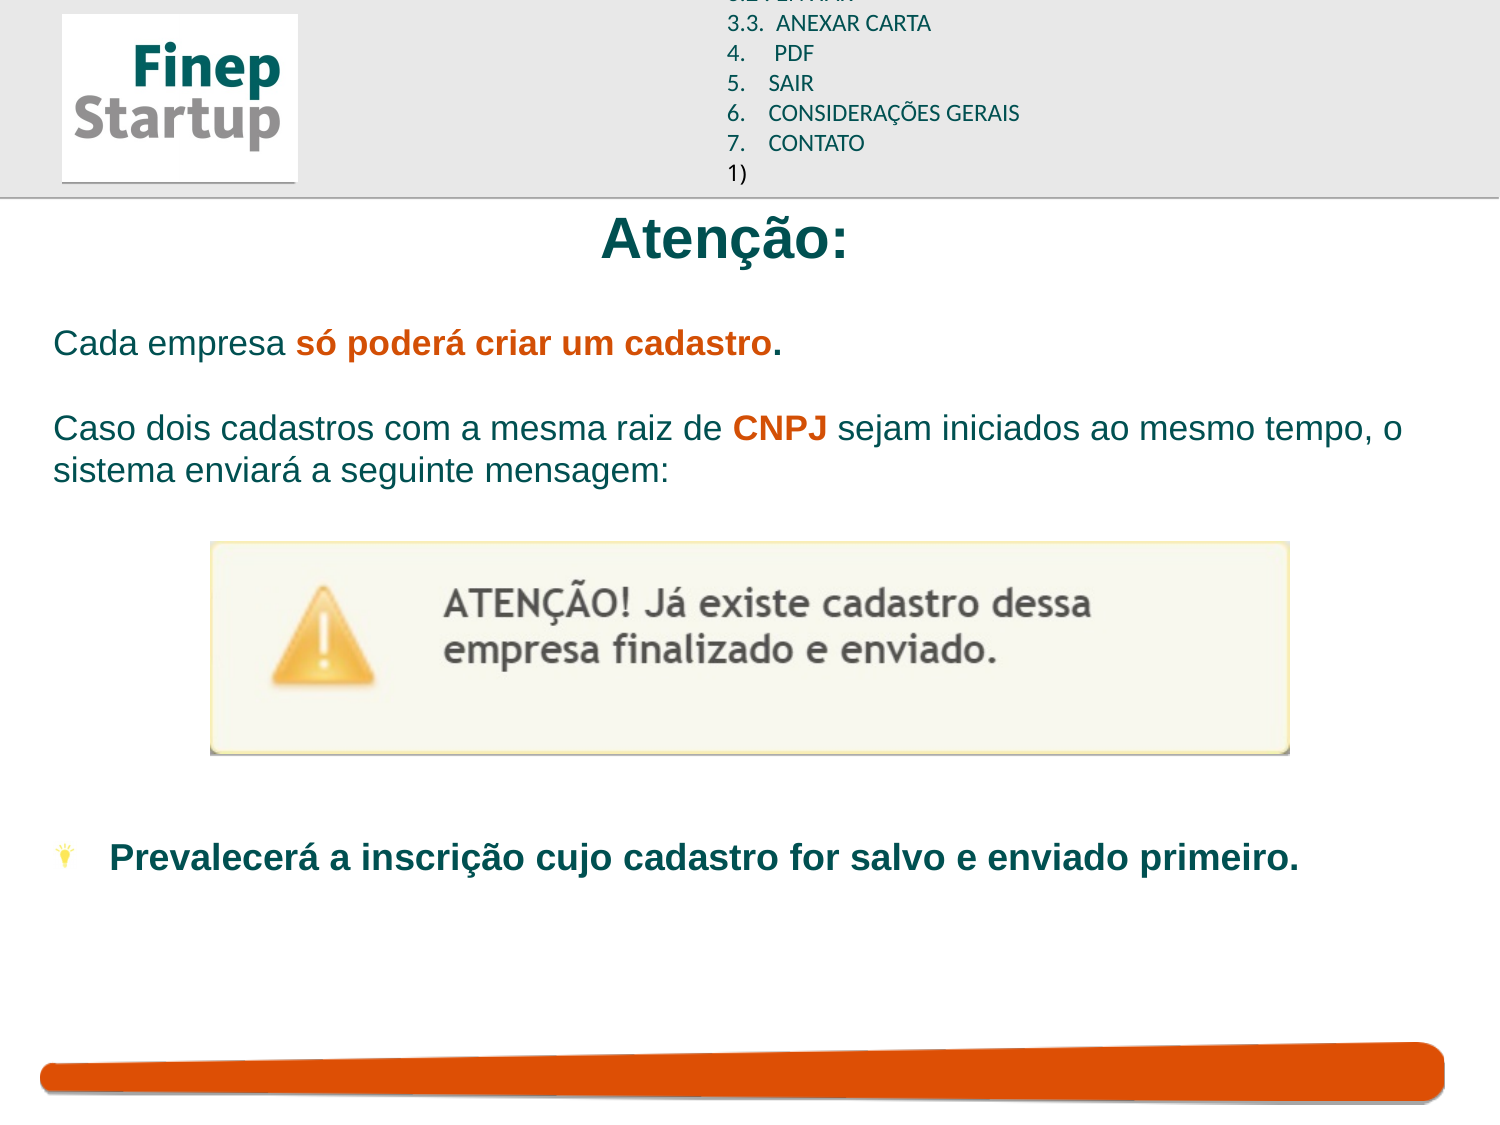

1. 1º ACESSO
2. CADASTRO
3. BOTÕES DO FORMULÁRIO
3.1. SALVAR
3.2 . ENVIAR
3.3. ANEXAR CARTA
4. PDF
5. SAIR
6. CONSIDERAÇÕES GERAIS
7. CONTATO
# 2. Cadastro - CNPJ
Atenção:
Cada empresa só poderá criar um cadastro.
Caso dois cadastros com a mesma raiz de CNPJ sejam iniciados ao mesmo tempo, o sistema enviará a seguinte mensagem:
Prevalecerá a inscrição cujo cadastro for salvo e enviado primeiro.
4) CONSIDERAÇÕES GERAIS
1) 1º ACESSO
3) BOTÕES DO FORMULÁRIO
3.3) ANEXAR CARTA
2) CADASTRO
3.1) SALVAR
3.4) PDF
5) CONTATO
3.5) SAIR
3.2) ENVIAR